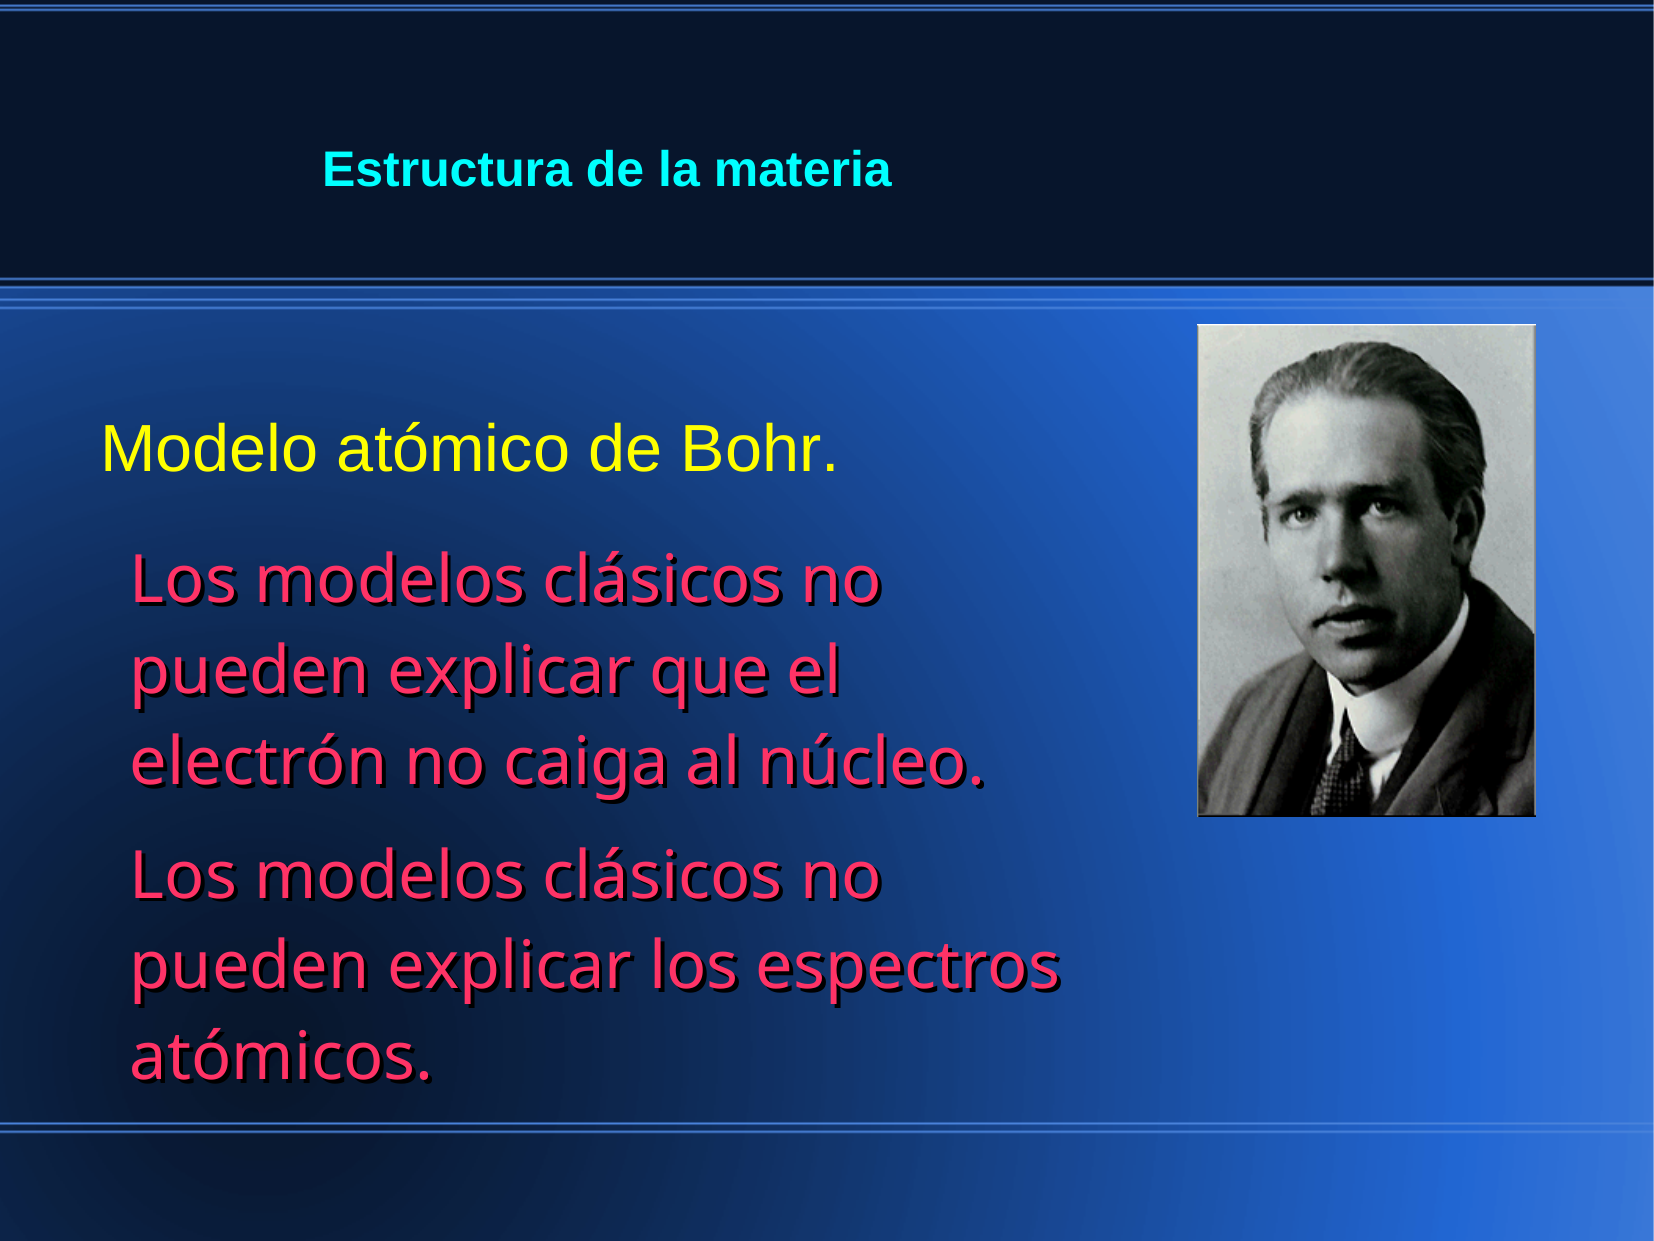

Estructura de la materia
# Modelo atómico de Bohr.
Los modelos clásicos no pueden explicar que el electrón no caiga al núcleo.
Los modelos clásicos no pueden explicar los espectros atómicos.